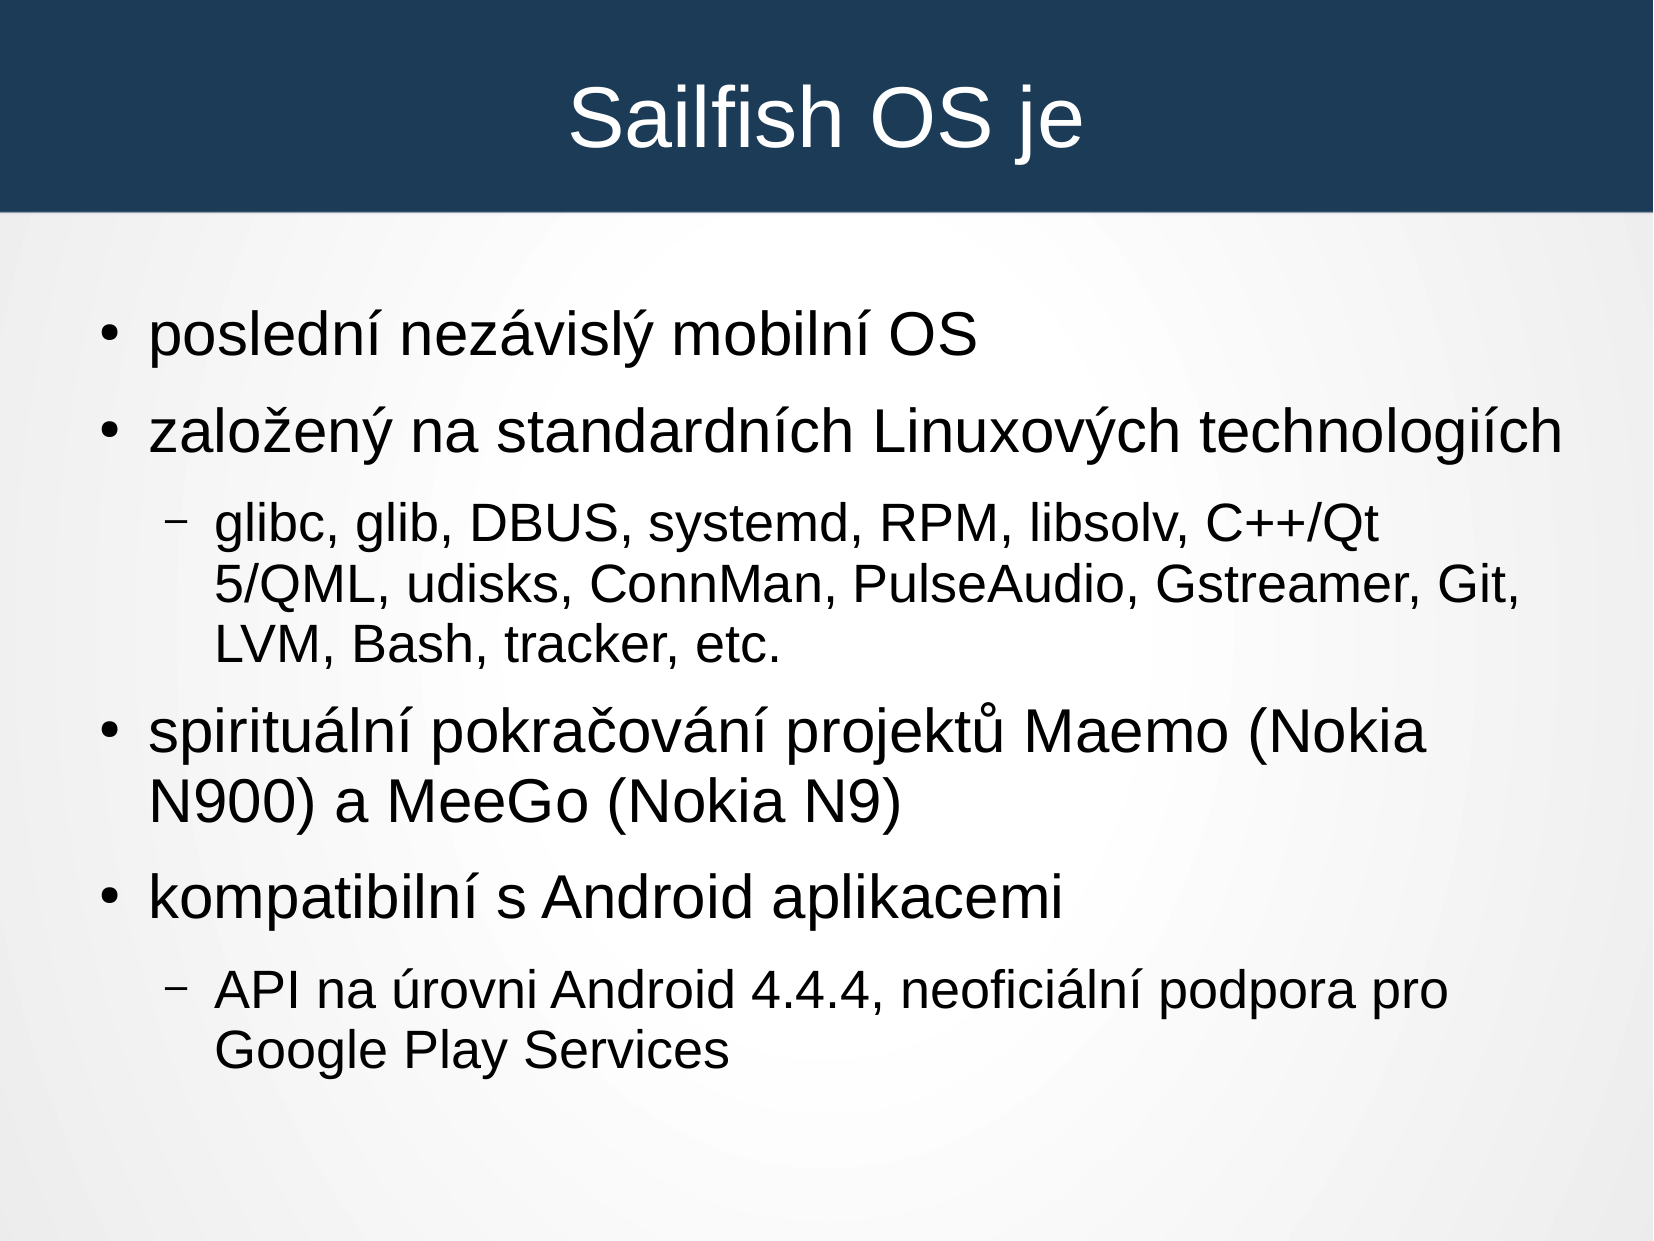

# Sailfish OS je
poslední nezávislý mobilní OS
založený na standardních Linuxových technologiích
glibc, glib, DBUS, systemd, RPM, libsolv, C++/Qt 5/QML, udisks, ConnMan, PulseAudio, Gstreamer, Git, LVM, Bash, tracker, etc.
spirituální pokračování projektů Maemo (Nokia N900) a MeeGo (Nokia N9)
kompatibilní s Android aplikacemi
API na úrovni Android 4.4.4, neoficiální podpora pro Google Play Services
3